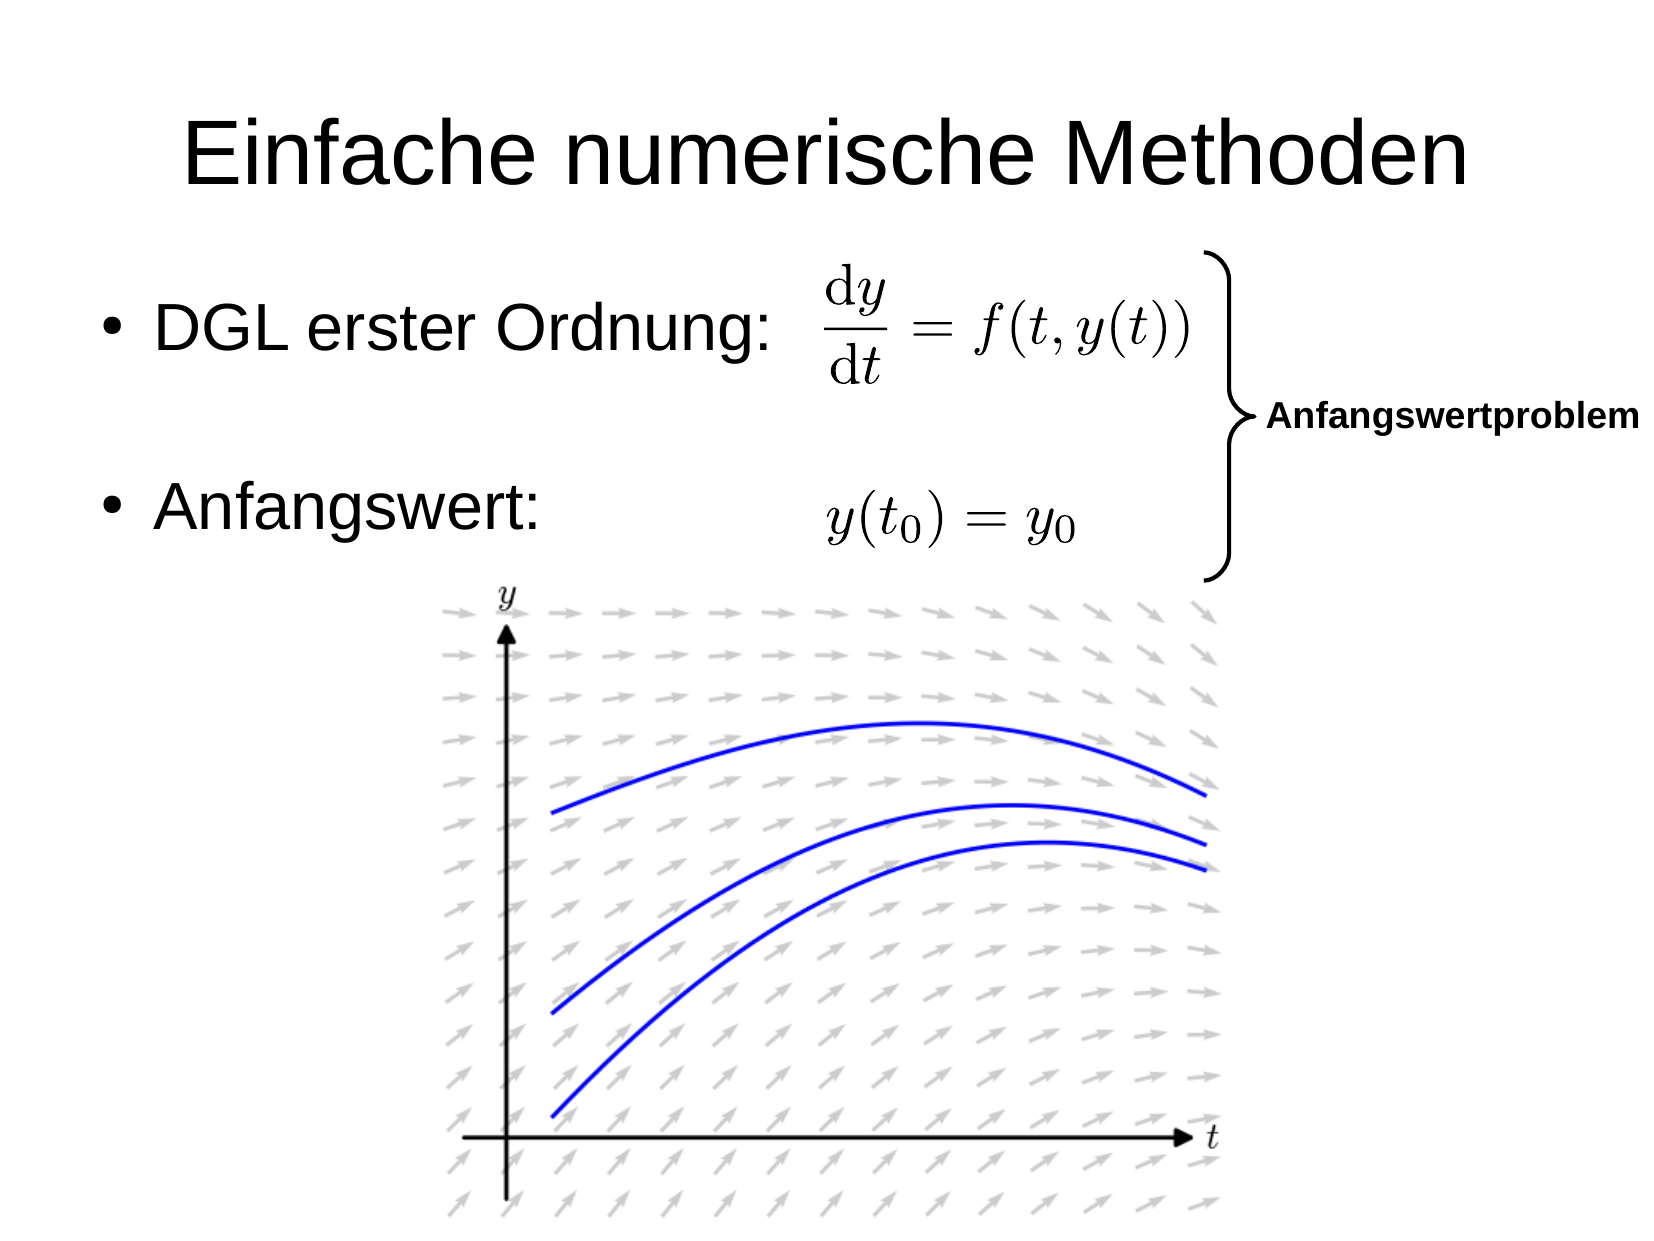

# Einfache numerische Methoden
DGL erster Ordnung:
Anfangswert:
Anfangswertproblem